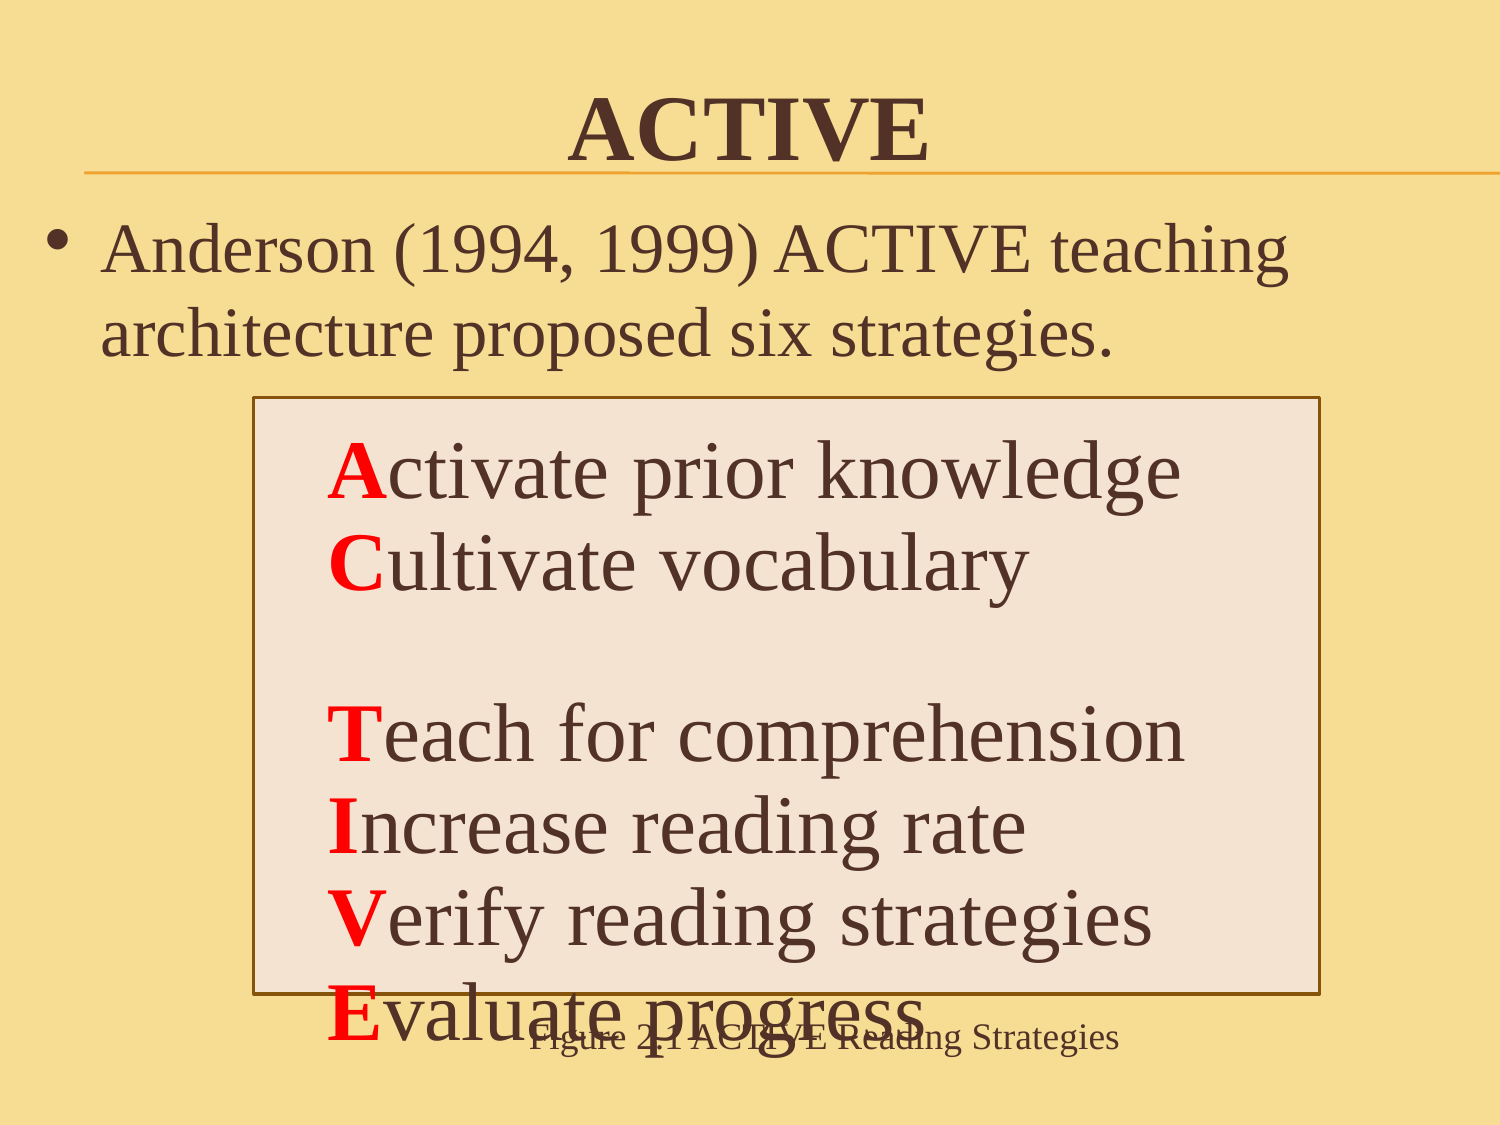

# ACTIVE
Anderson (1994, 1999) ACTIVE teaching architecture proposed six strategies.
Activate prior knowledge
Cultivate vocabulary
Teach for comprehension
Increase reading rate
Verify reading strategies
Evaluate progress
Figure 2.1 ACTIVE Reading Strategies